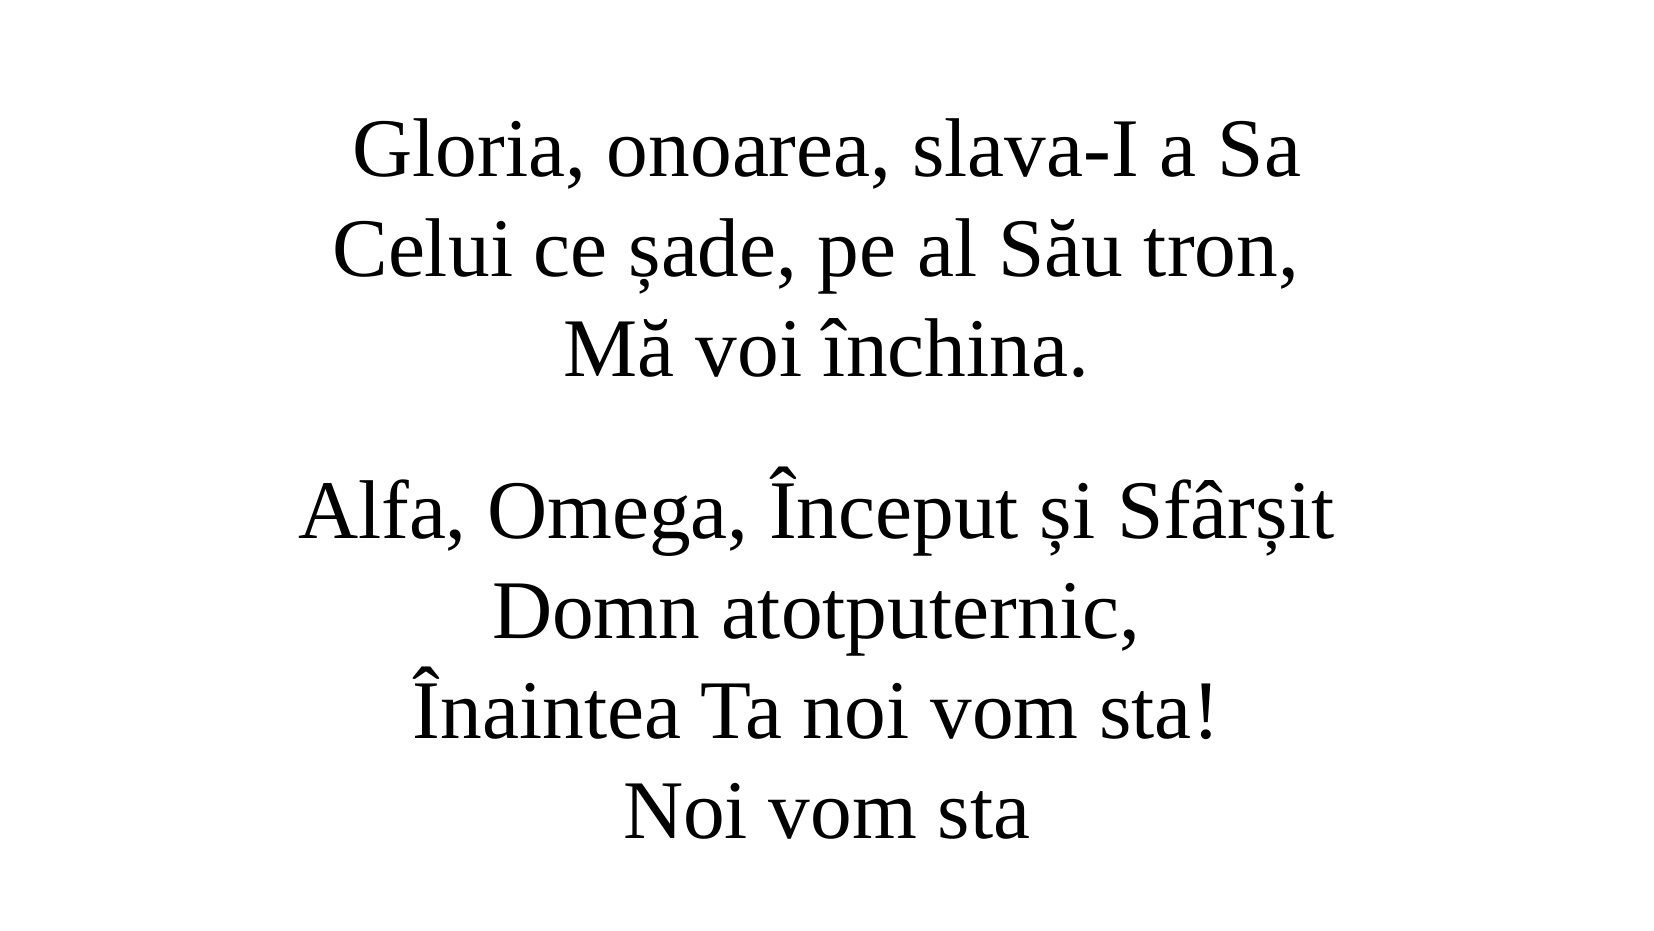

# Gloria, onoarea, slava-I a Sa Celui ce șade, pe al Său tron,
Mă voi închina.
Alfa, Omega, Început și Sfârșit
Domn atotputernic,
Înaintea Ta noi vom sta!
Noi vom sta